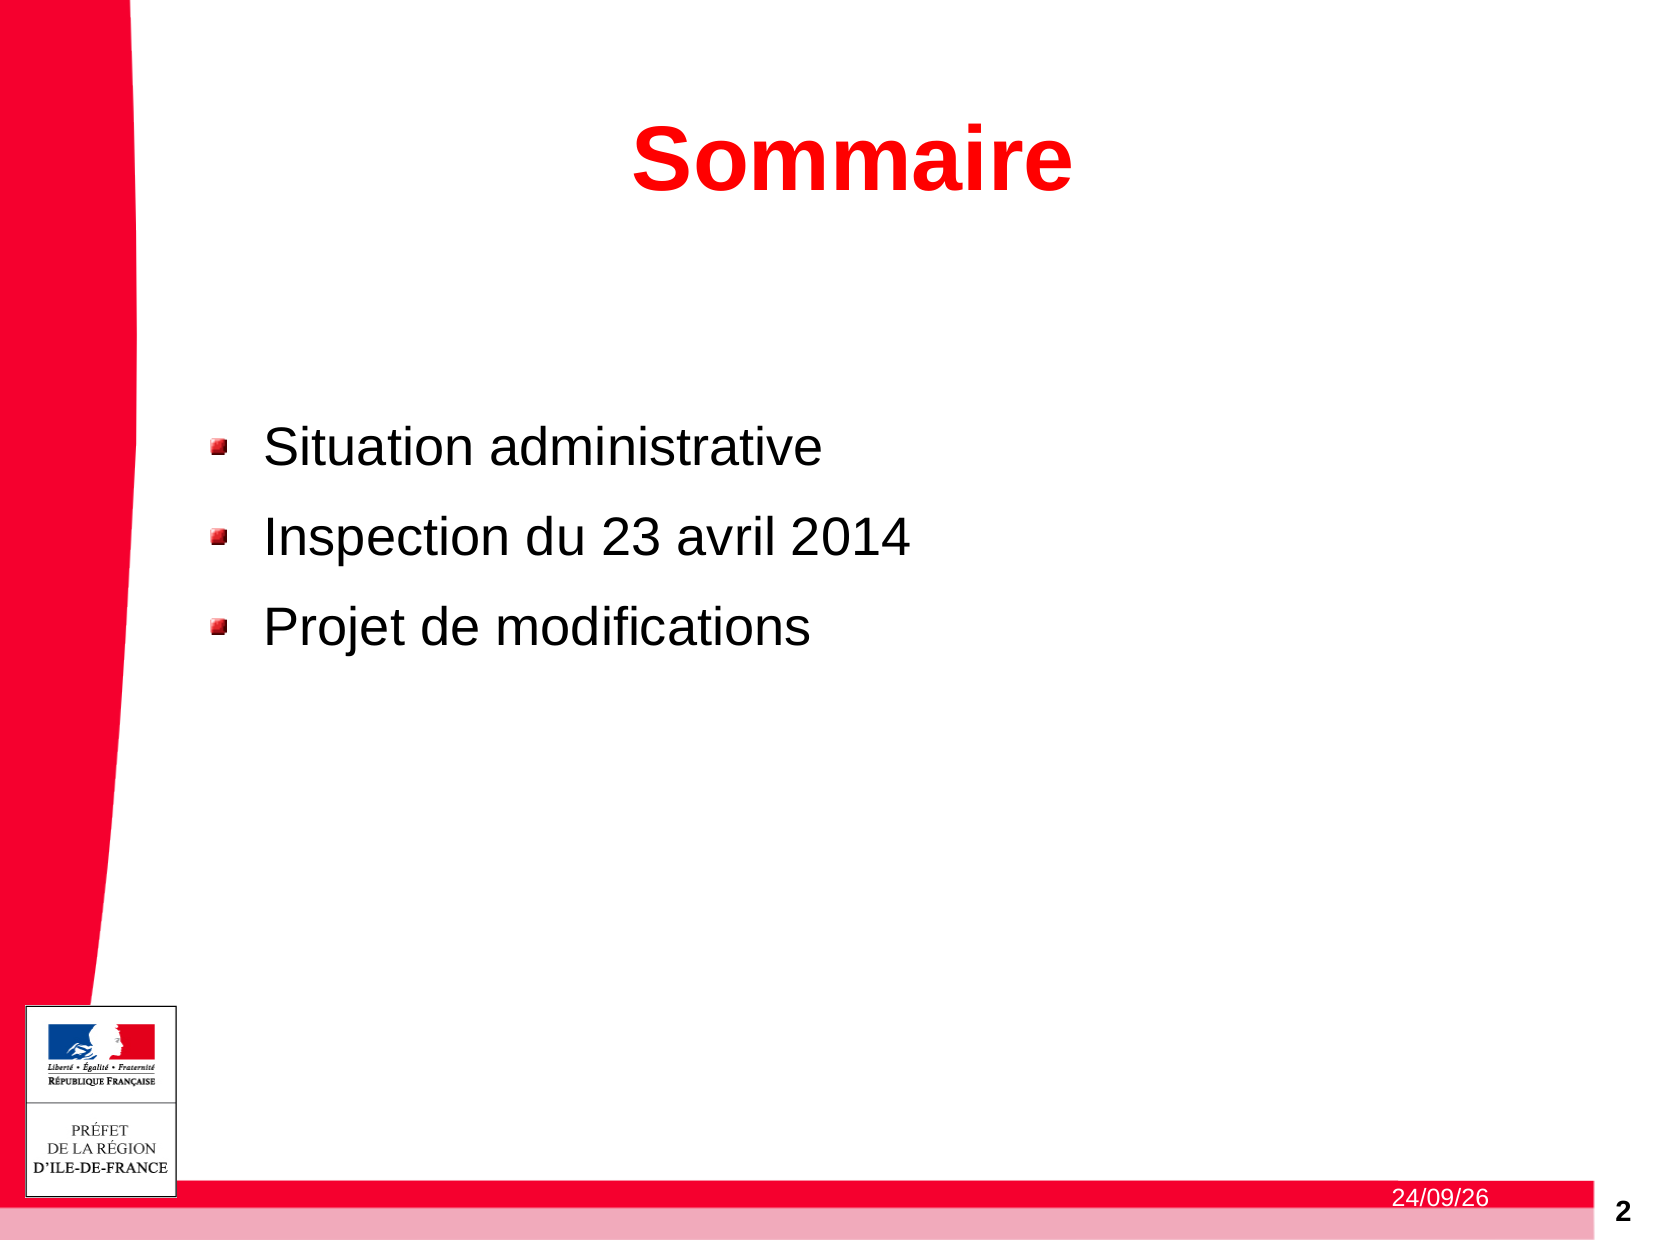

# Sommaire
Situation administrative
Inspection du 23 avril 2014
Projet de modifications
2